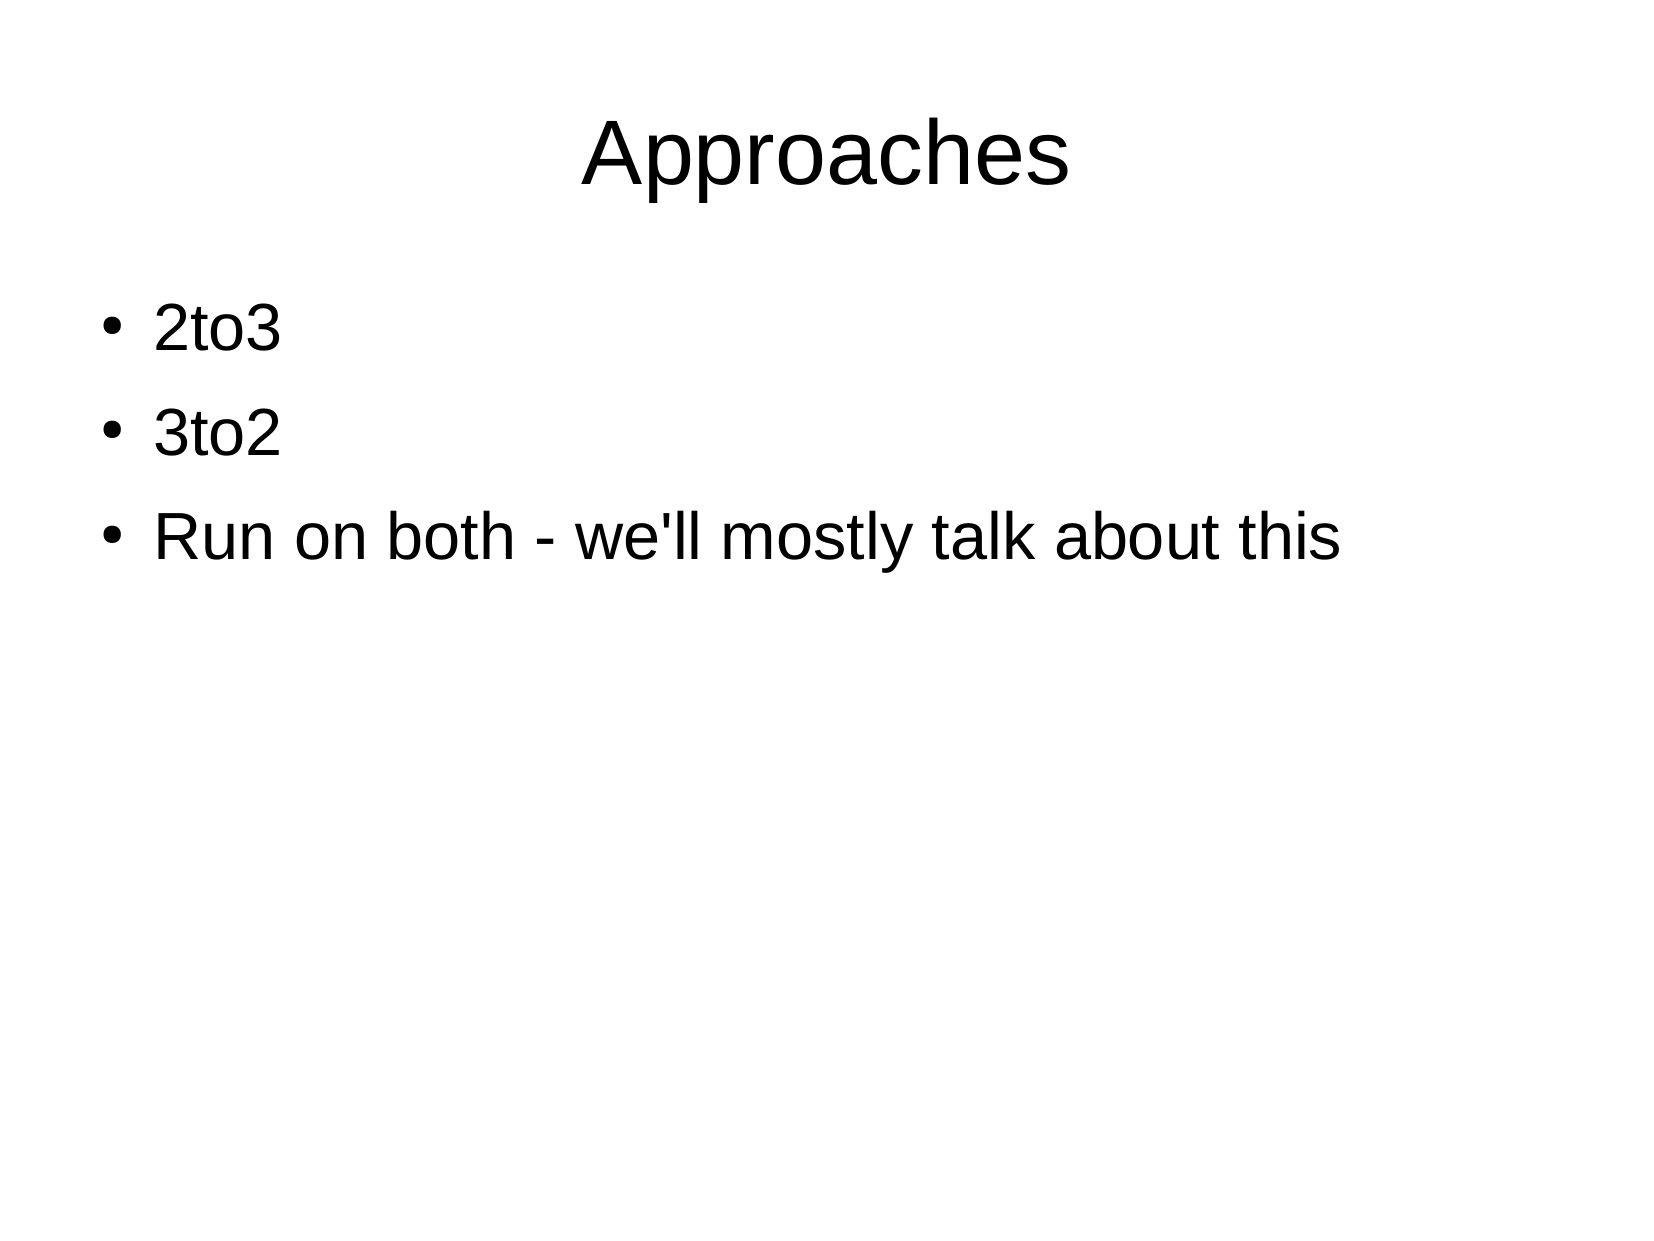

# Approaches
2to3
3to2
Run on both - we'll mostly talk about this